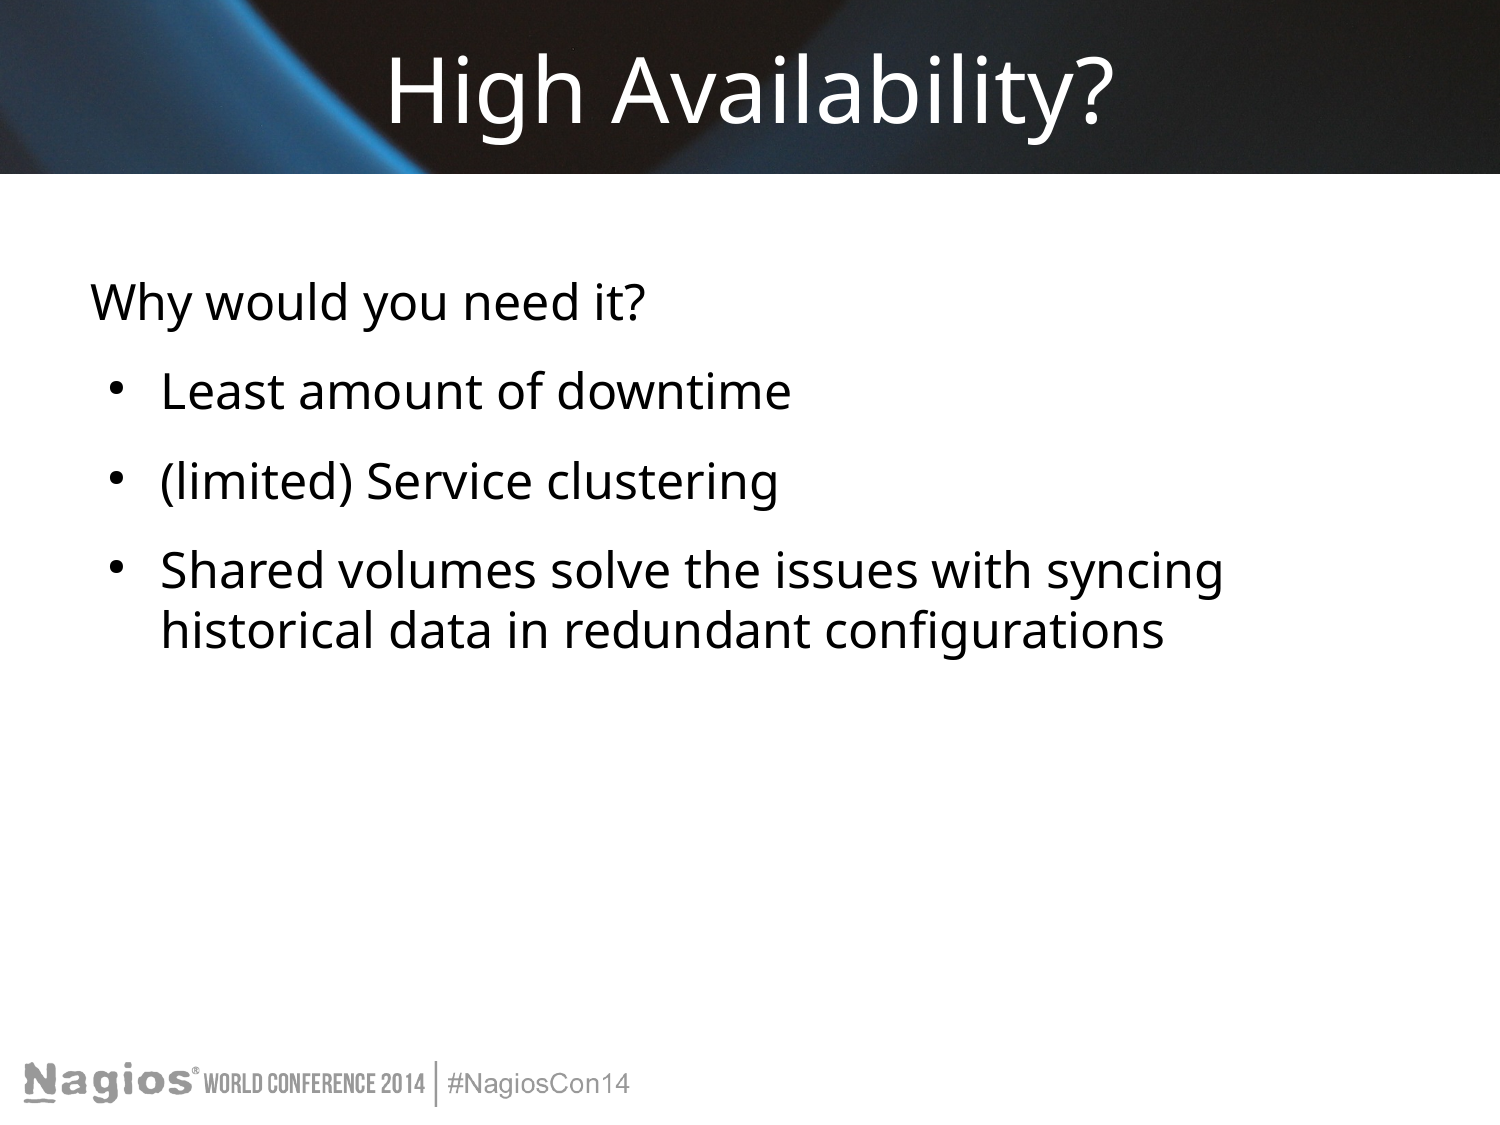

# High Availability?
Why would you need it?
Least amount of downtime
(limited) Service clustering
Shared volumes solve the issues with syncing historical data in redundant configurations